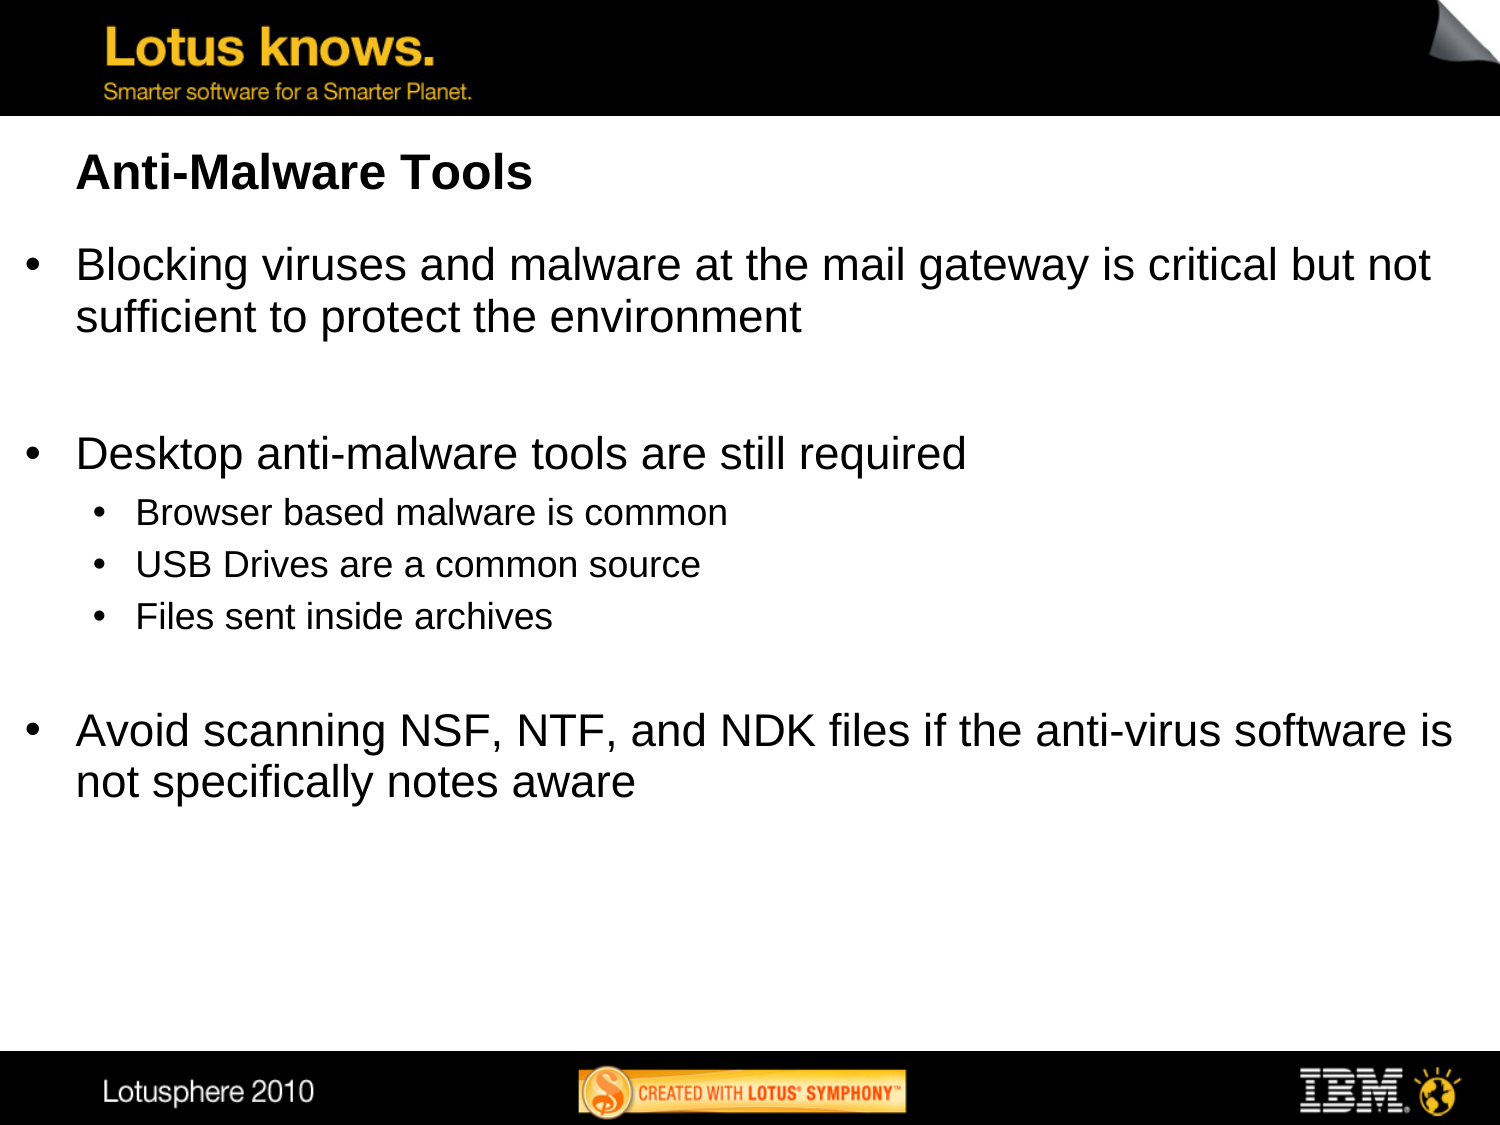

# Anti-Malware Tools
Blocking viruses and malware at the mail gateway is critical but not sufficient to protect the environment
Desktop anti-malware tools are still required
Browser based malware is common
USB Drives are a common source
Files sent inside archives
Avoid scanning NSF, NTF, and NDK files if the anti-virus software is not specifically notes aware